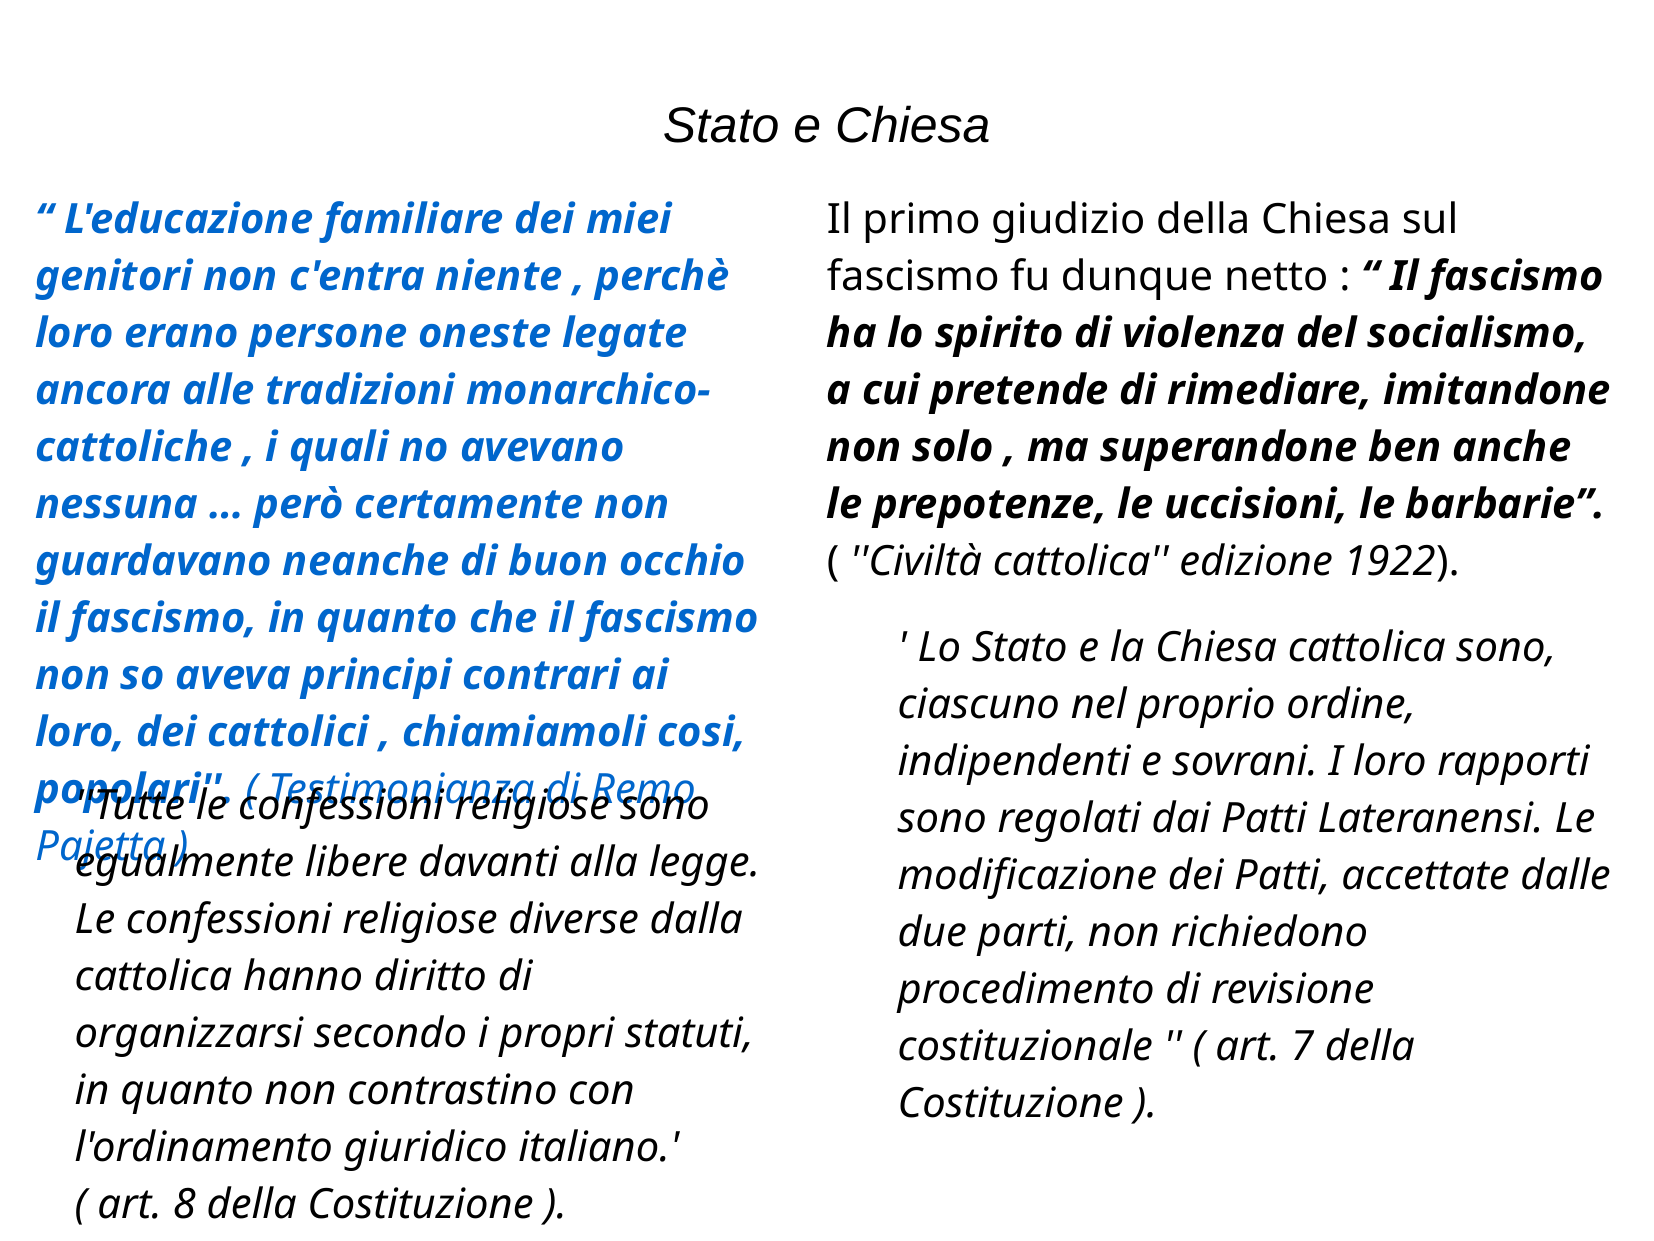

# Stato e Chiesa
Il primo giudizio della Chiesa sul fascismo fu dunque netto : “ Il fascismo ha lo spirito di violenza del socialismo, a cui pretende di rimediare, imitandone non solo , ma superandone ben anche le prepotenze, le uccisioni, le barbarie”. ( ''Civiltà cattolica'' edizione 1922).
' Lo Stato e la Chiesa cattolica sono, ciascuno nel proprio ordine, indipendenti e sovrani. I loro rapporti sono regolati dai Patti Lateranensi. Le modificazione dei Patti, accettate dalle due parti, non richiedono procedimento di revisione costituzionale '' ( art. 7 della Costituzione ).
“ L'educazione familiare dei miei genitori non c'entra niente , perchè loro erano persone oneste legate ancora alle tradizioni monarchico-cattoliche , i quali no avevano nessuna … però certamente non guardavano neanche di buon occhio il fascismo, in quanto che il fascismo non so aveva principi contrari ai loro, dei cattolici , chiamiamoli cosi, popolari''. ( Testimonianza di Remo Pajetta )
''Tutte le confessioni religiose sono egualmente libere davanti alla legge. Le confessioni religiose diverse dalla cattolica hanno diritto di organizzarsi secondo i propri statuti, in quanto non contrastino con l'ordinamento giuridico italiano.' ( art. 8 della Costituzione ).